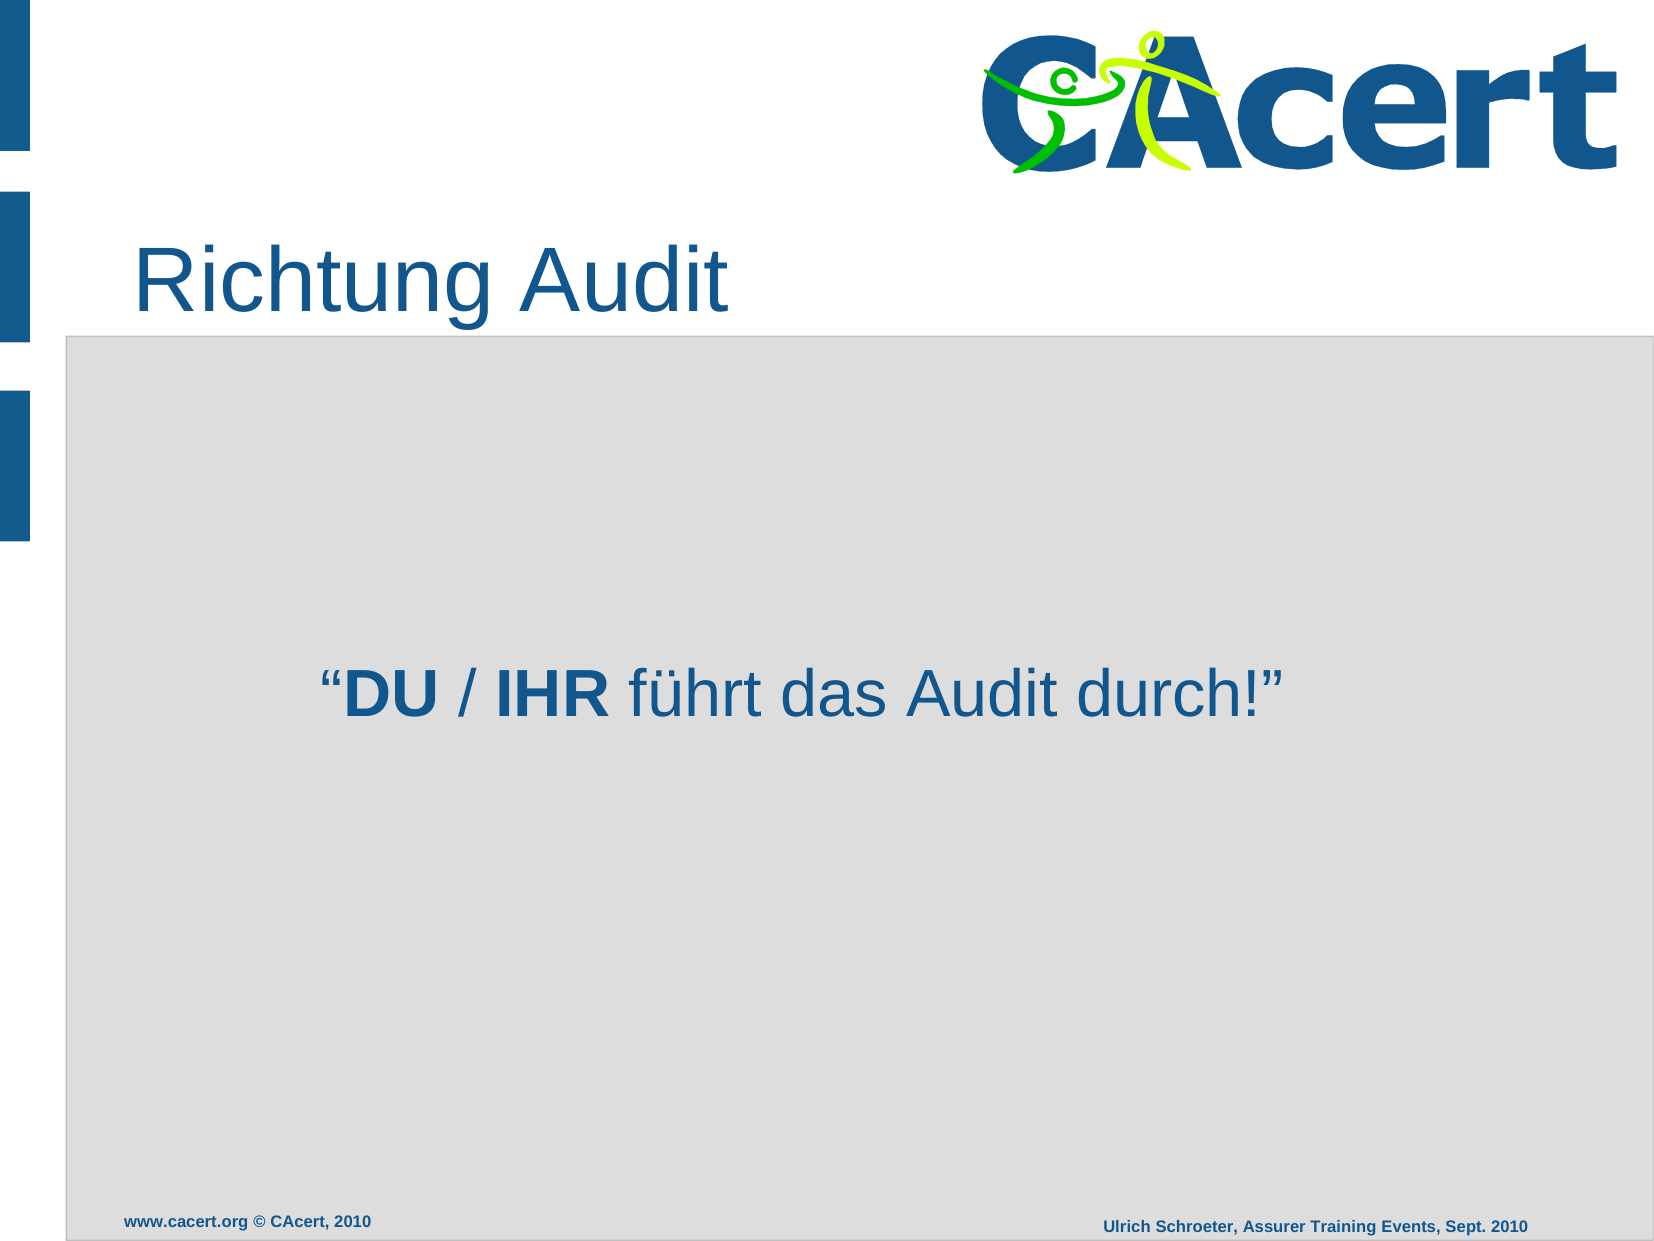

Richtung Audit
 “DU / IHR führt das Audit durch!”